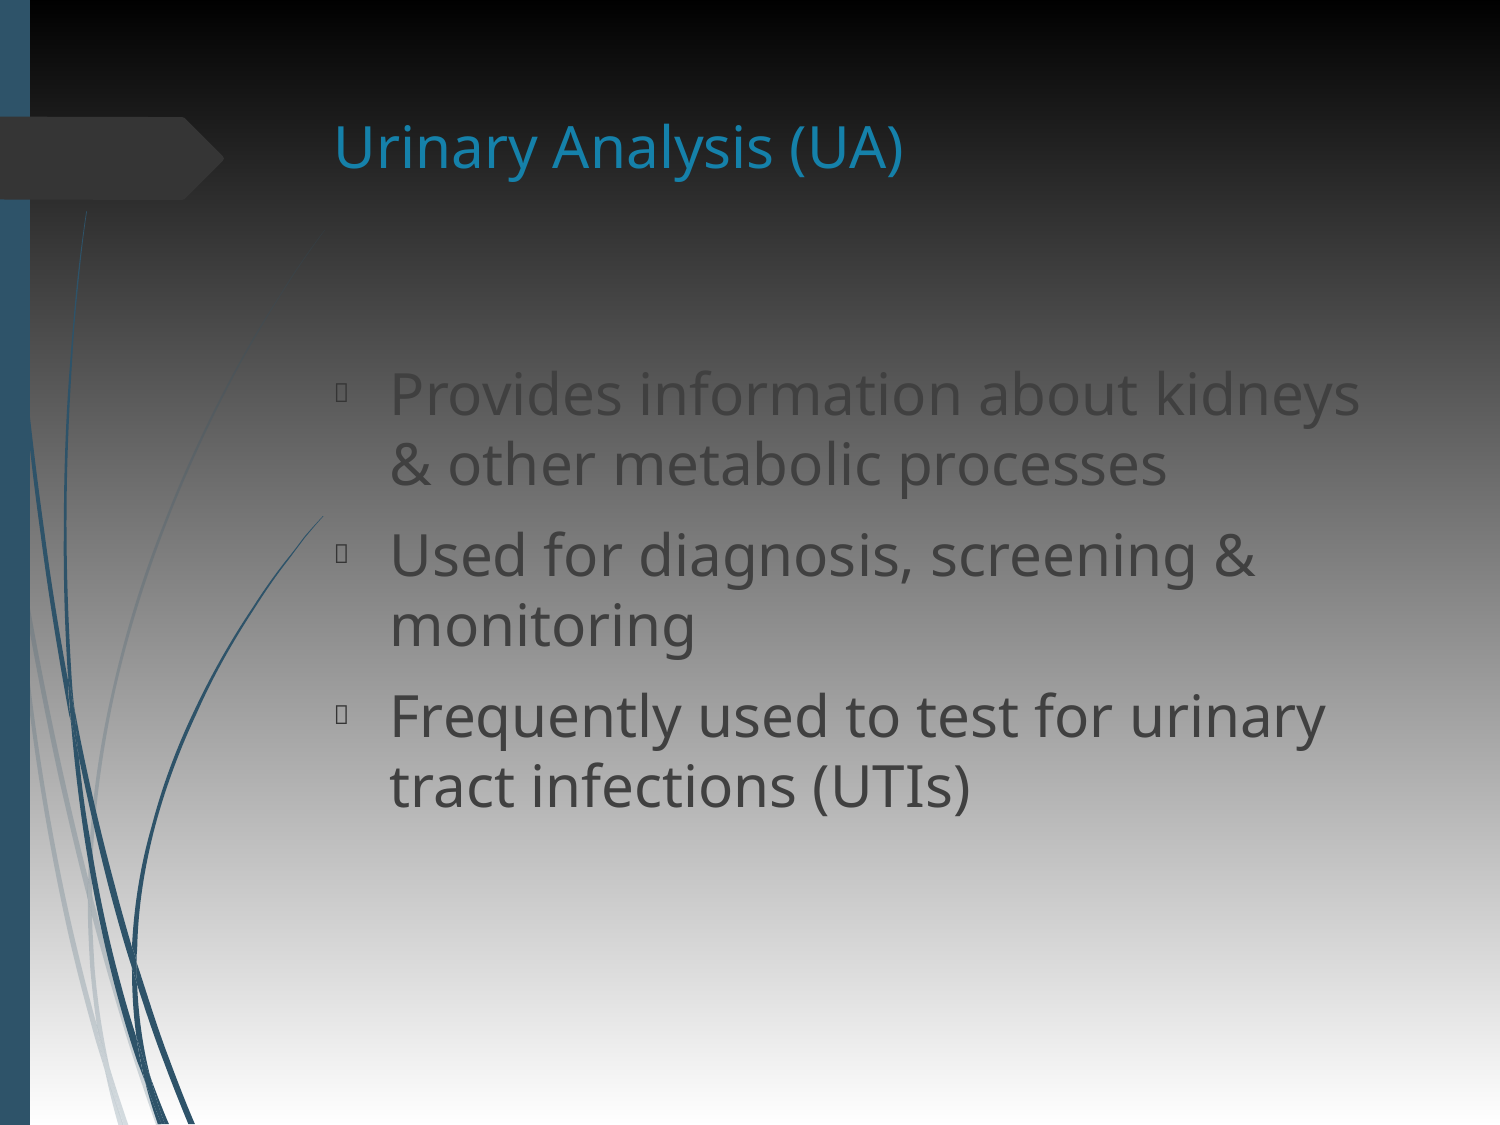

# Urinary Analysis (UA)
Provides information about kidneys & other metabolic processes
Used for diagnosis, screening & monitoring
Frequently used to test for urinary tract infections (UTIs)